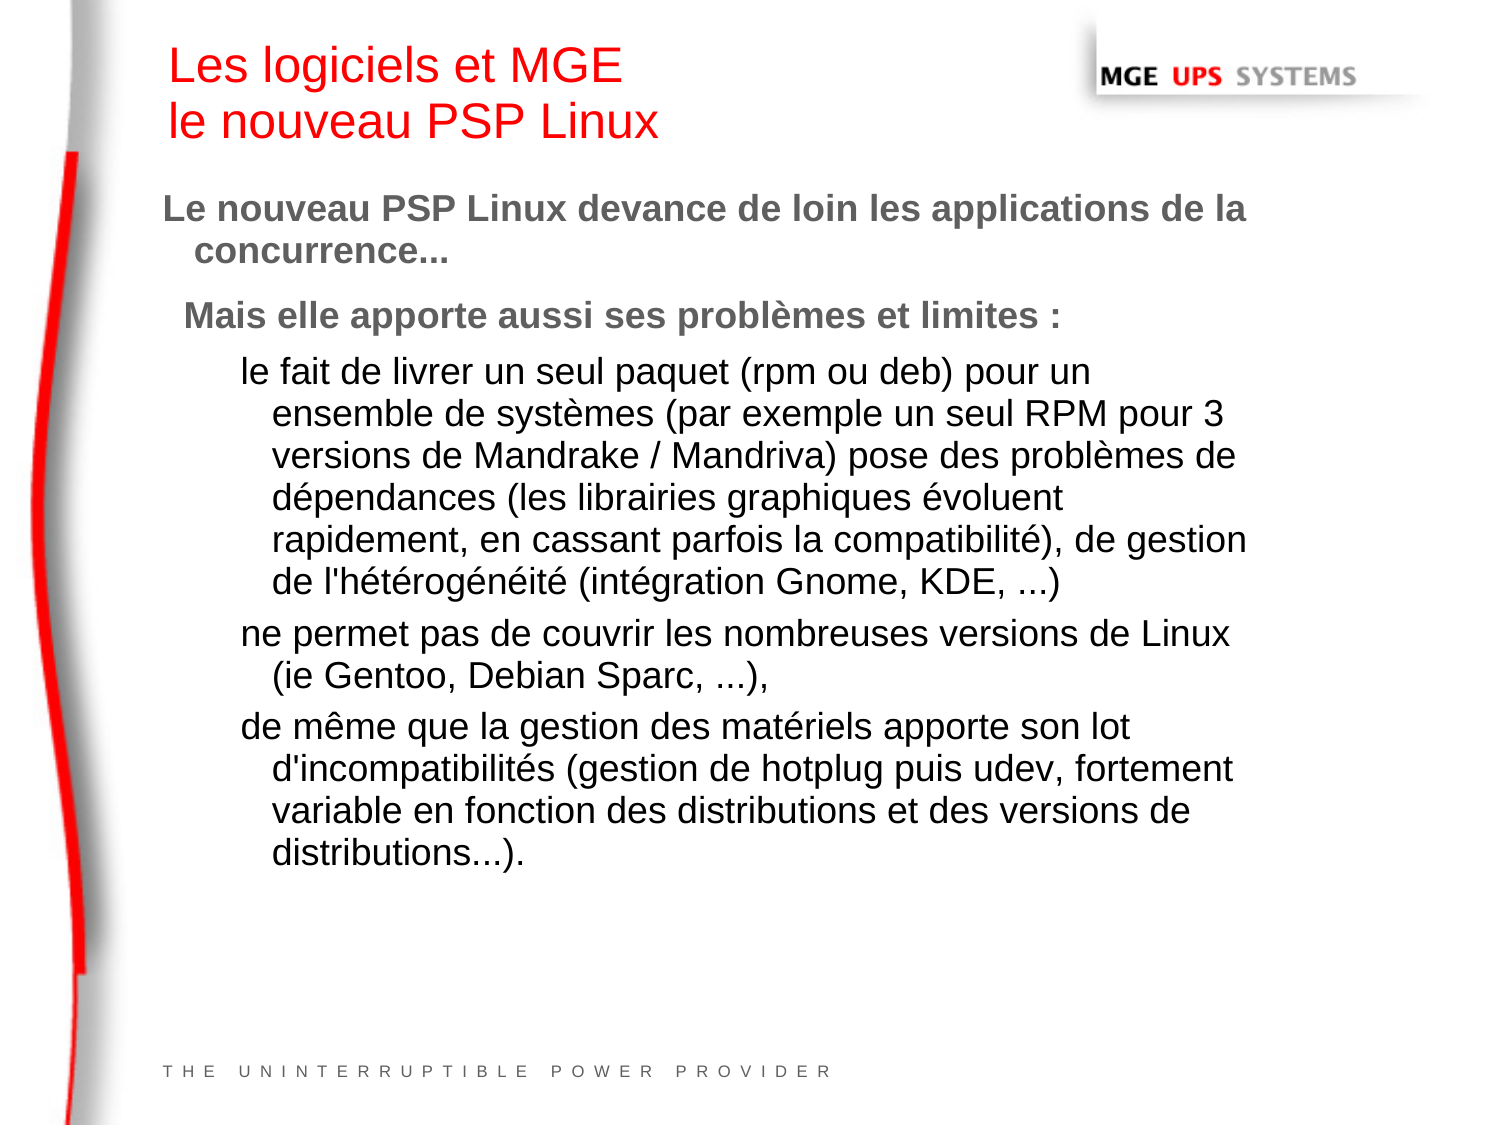

# Les logiciels et MGE le nouveau PSP Linux
Le nouveau PSP Linux devance de loin les applications de la concurrence...
 Mais elle apporte aussi ses problèmes et limites :
le fait de livrer un seul paquet (rpm ou deb) pour un ensemble de systèmes (par exemple un seul RPM pour 3 versions de Mandrake / Mandriva) pose des problèmes de dépendances (les librairies graphiques évoluent rapidement, en cassant parfois la compatibilité), de gestion de l'hétérogénéité (intégration Gnome, KDE, ...)
ne permet pas de couvrir les nombreuses versions de Linux (ie Gentoo, Debian Sparc, ...),
de même que la gestion des matériels apporte son lot d'incompatibilités (gestion de hotplug puis udev, fortement variable en fonction des distributions et des versions de distributions...).